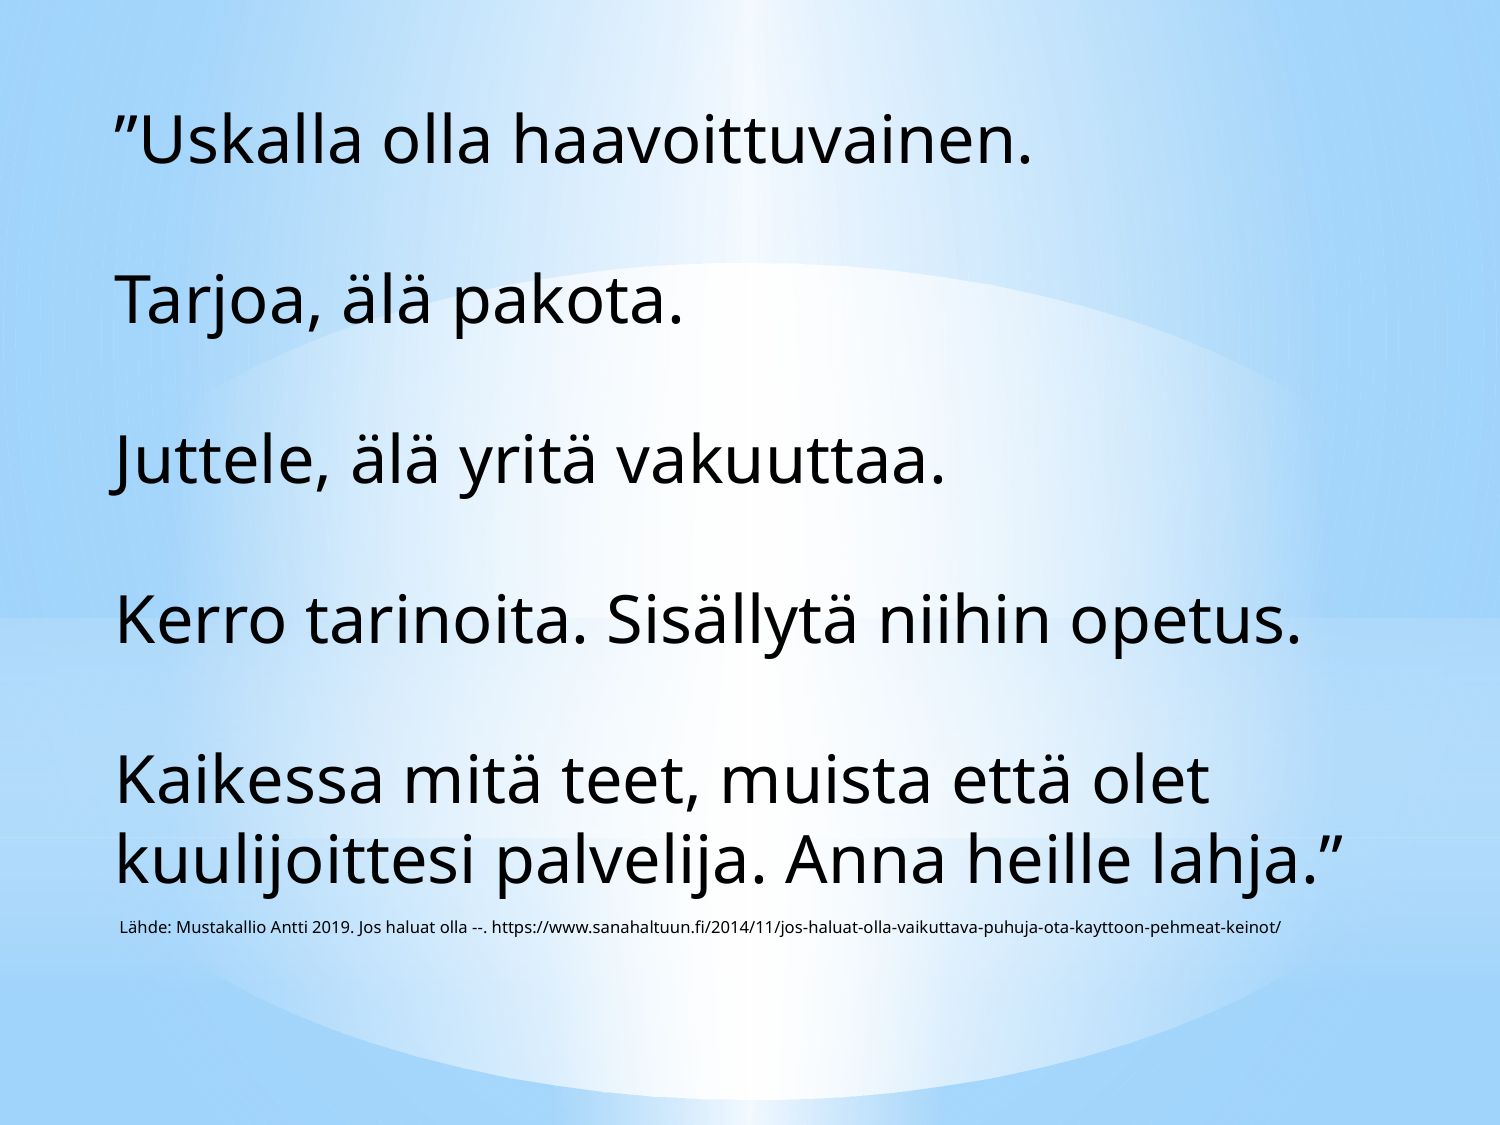

”Uskalla olla haavoittuvainen.
Tarjoa, älä pakota.
Juttele, älä yritä vakuuttaa.
Kerro tarinoita. Sisällytä niihin opetus.
Kaikessa mitä teet, muista että olet kuulijoittesi palvelija. Anna heille lahja.”
 Lähde: Mustakallio Antti 2019. Jos haluat olla --. https://www.sanahaltuun.fi/2014/11/jos-haluat-olla-vaikuttava-puhuja-ota-kayttoon-pehmeat-keinot/